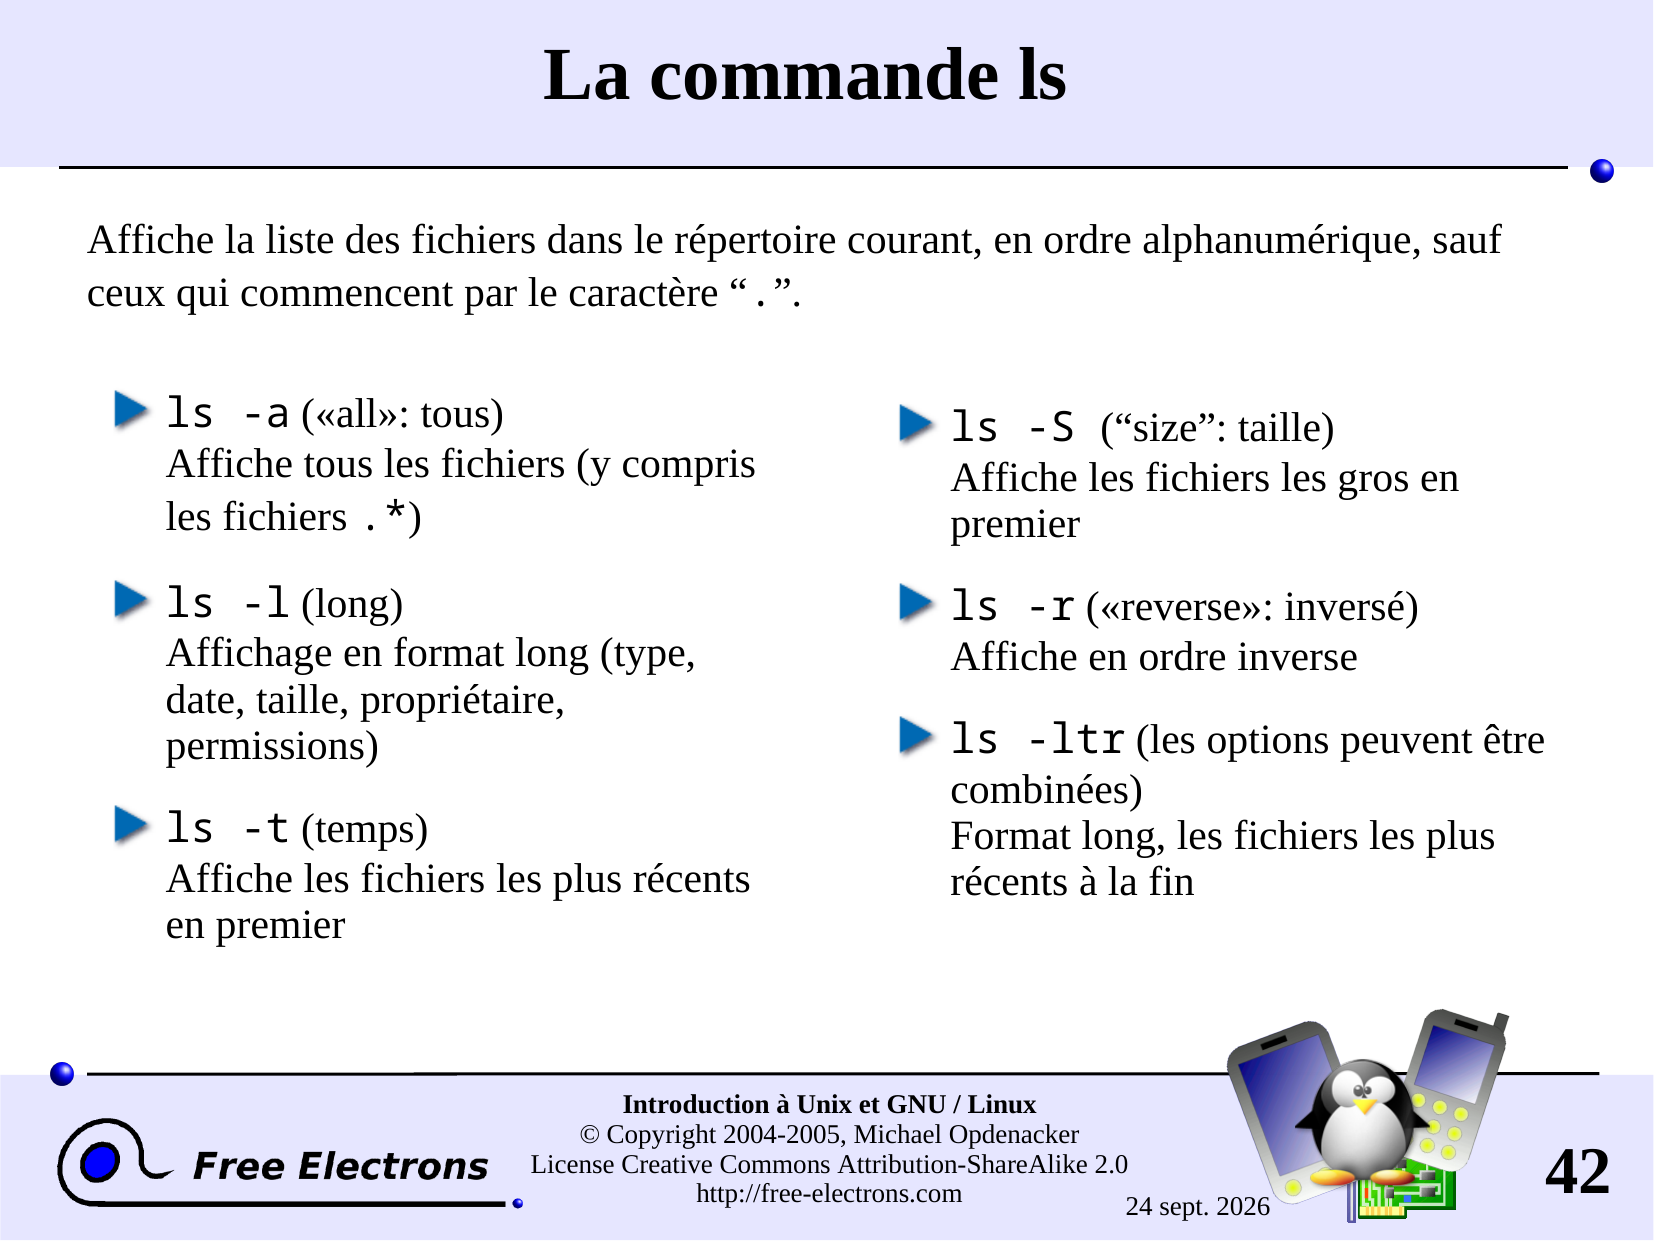

# La commande ls
Affiche la liste des fichiers dans le répertoire courant, en ordre alphanumérique, sauf ceux qui commencent par le caractère “.”.
ls -a («all»: tous)
Affiche tous les fichiers (y compris les fichiers .*)
ls -l (long)
Affichage en format long (type, date, taille, propriétaire, permissions)
ls -t (temps)
Affiche les fichiers les plus récents en premier
ls -S (“size”: taille)
Affiche les fichiers les gros en premier
ls -r («reverse»: inversé)
Affiche en ordre inverse
ls -ltr (les options peuvent être combinées)
Format long, les fichiers les plus récents à la fin